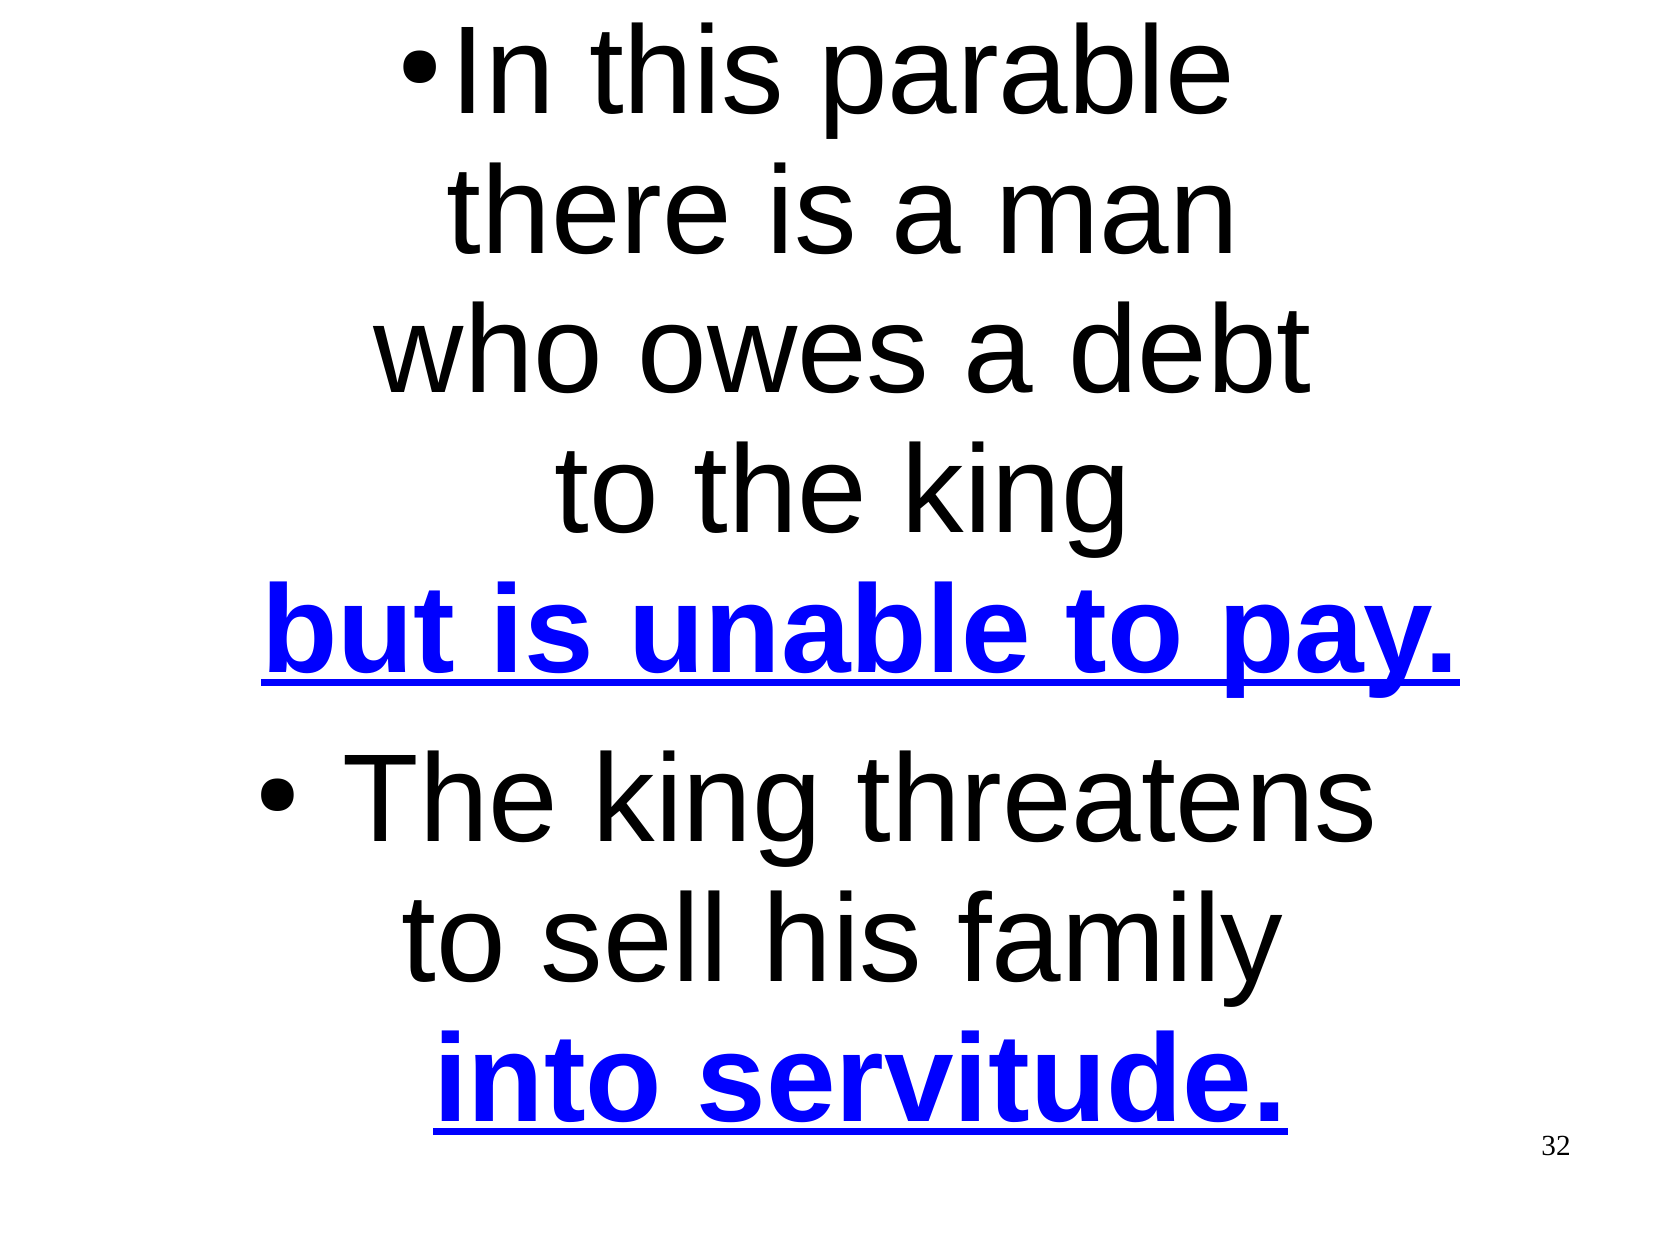

# In this parable there is a man who owes a debt to the king but is unable to pay.
 The king threatens
to sell his family
into servitude.
32